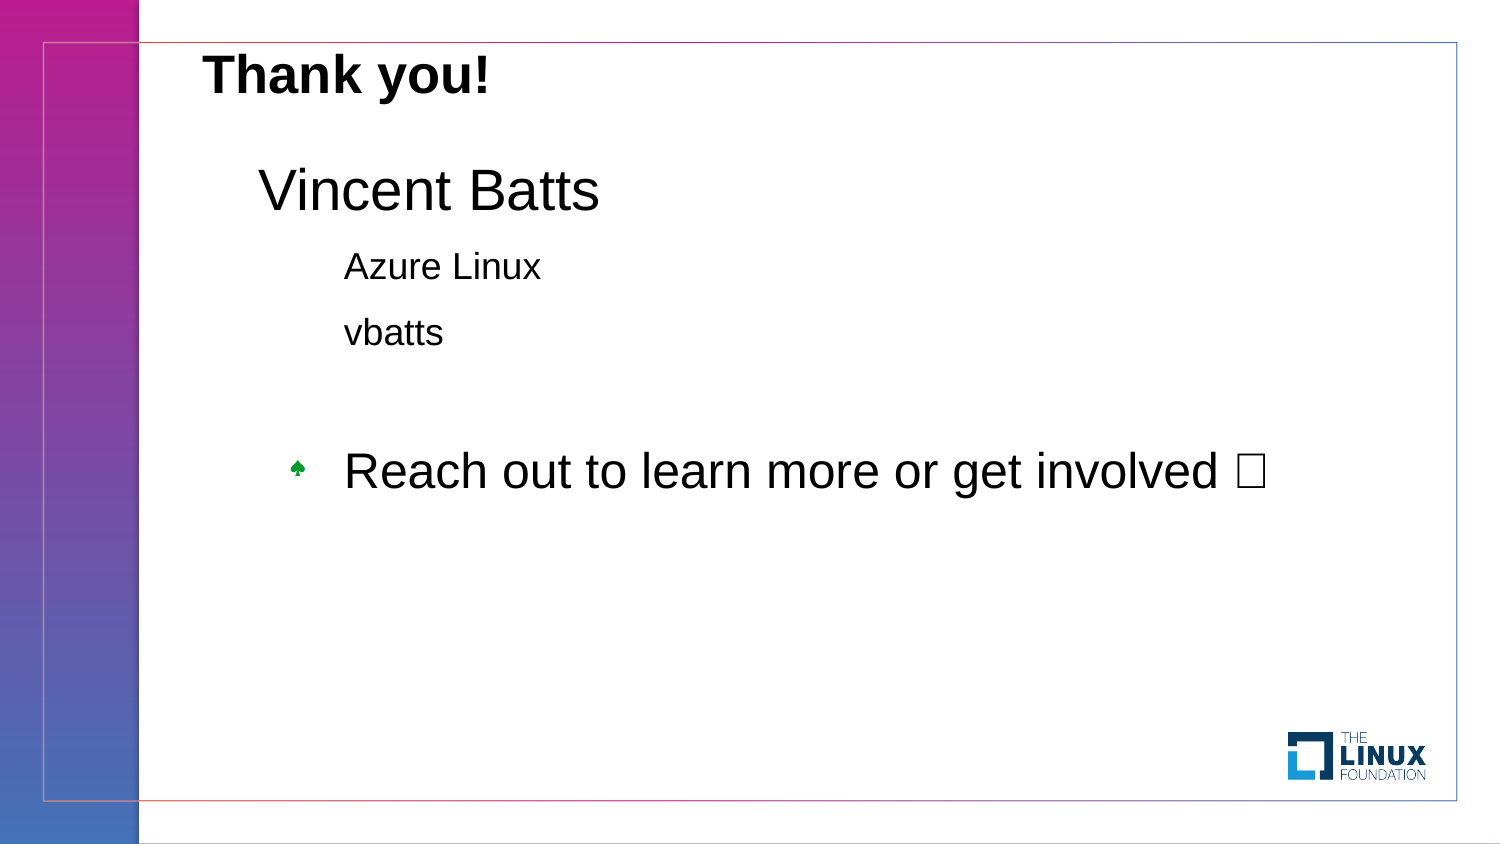

Thank you!
Vincent Batts
Azure Linux
vbatts
Reach out to learn more or get involved 💜